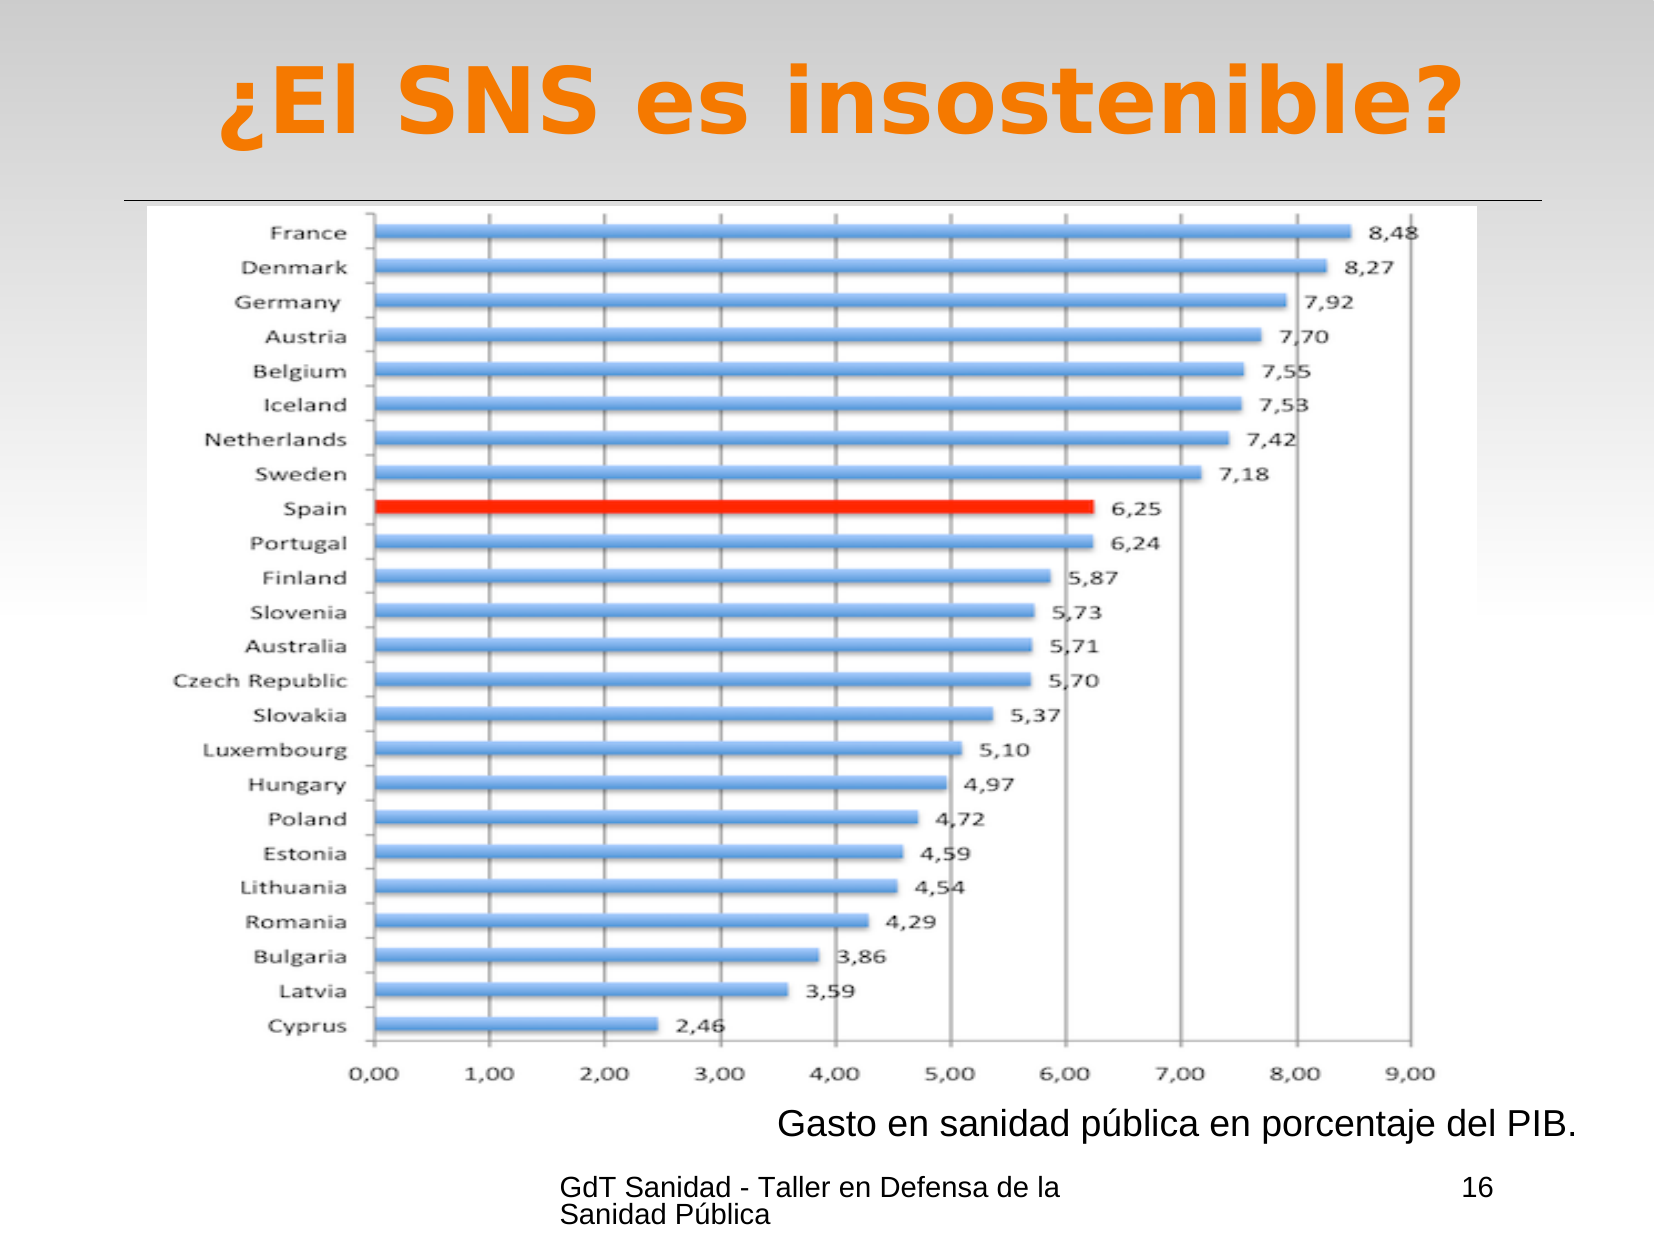

# ¿El SNS es insostenible?
 Gasto en sanidad pública en porcentaje del PIB.
GdT Sanidad - Taller en Defensa de la Sanidad Pública
16